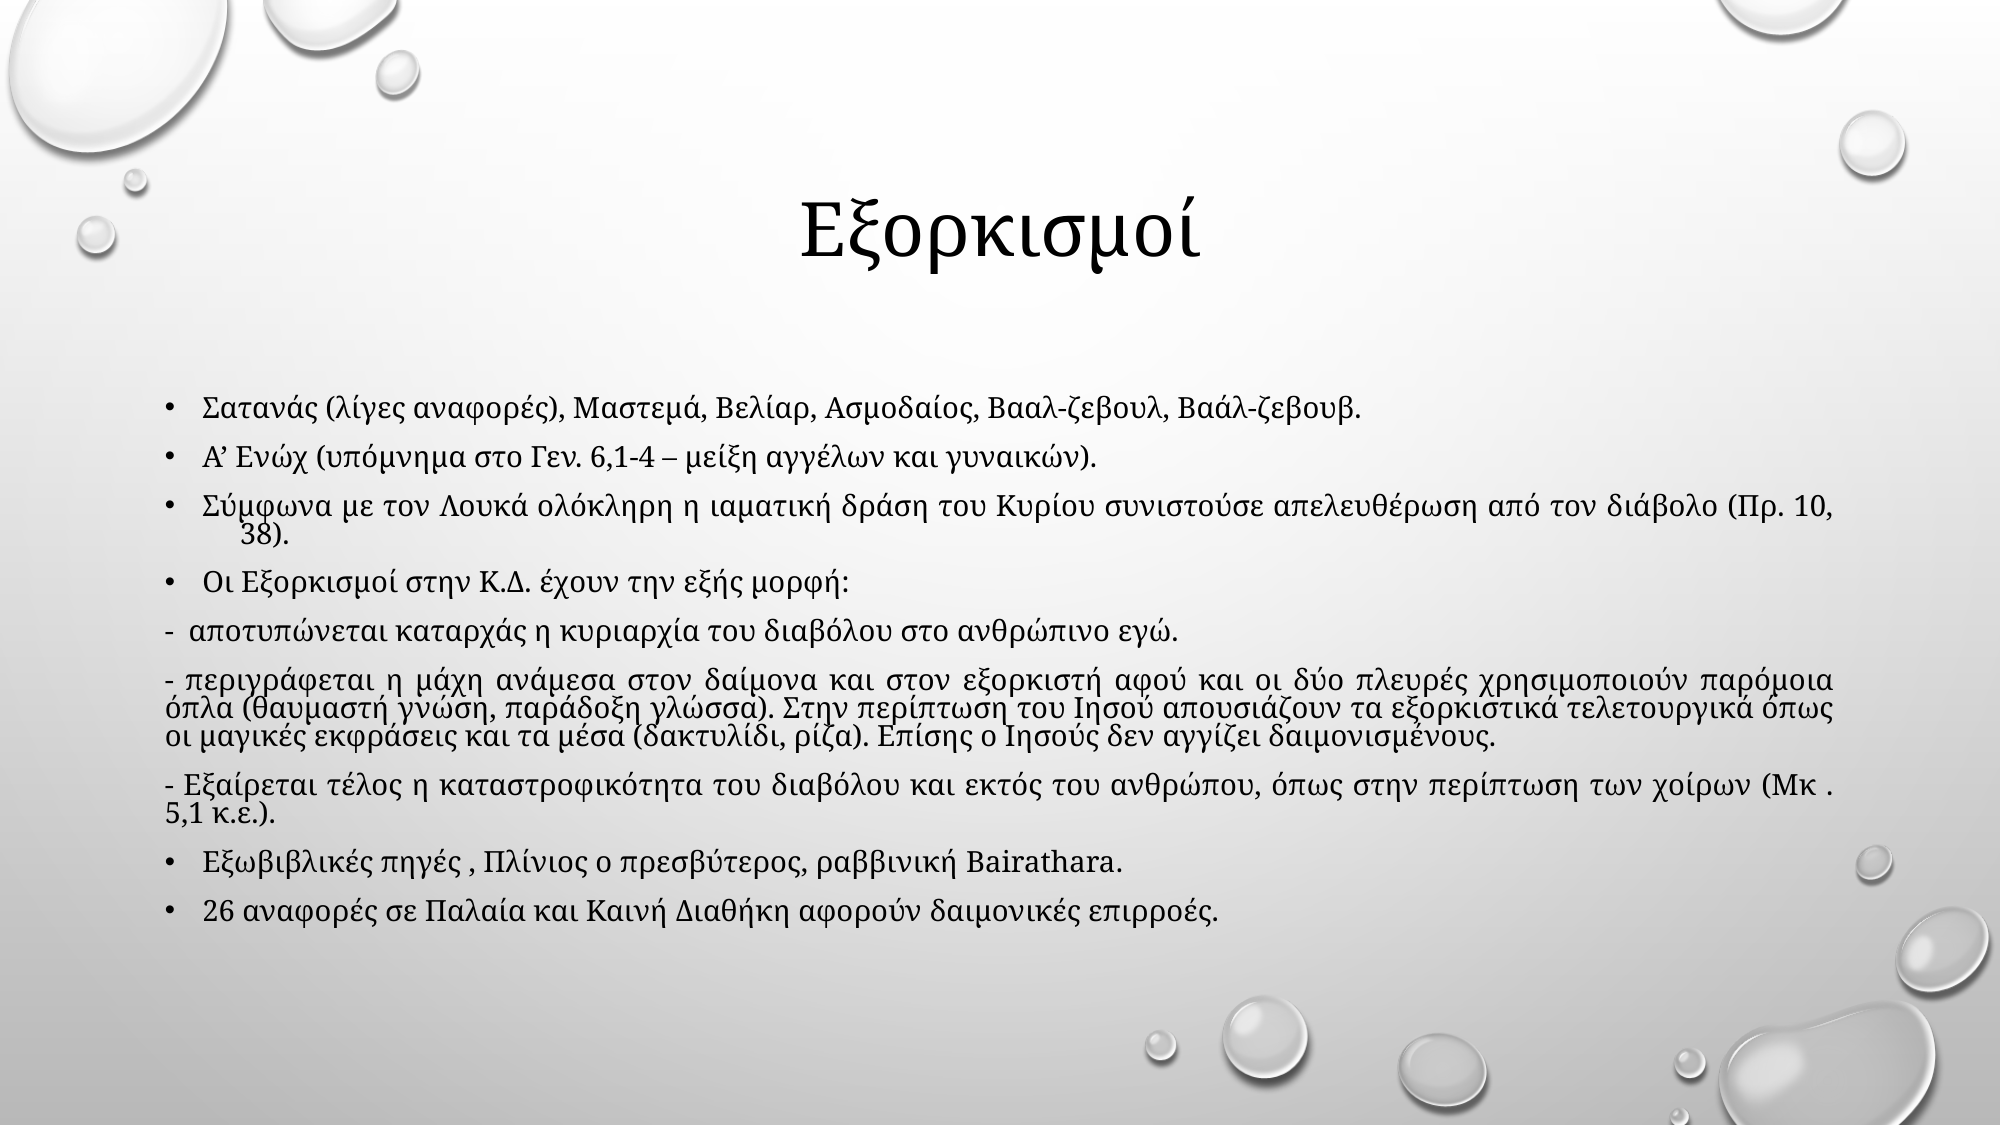

# Εξορκισμοί
Σατανάς (λίγες αναφορές), Μαστεμά, Βελίαρ, Ασμοδαίος, Βααλ-ζεβουλ, Βαάλ-ζεβουβ.
Α’ Ενώχ (υπόμνημα στο Γεν. 6,1-4 – μείξη αγγέλων και γυναικών).
Σύμφωνα με τον Λουκά ολόκληρη η ιαματική δράση του Κυρίου συνιστούσε απελευθέρωση από τον διάβολο (Πρ. 10, 38).
Οι Εξορκισμοί στην Κ.Δ. έχουν την εξής μορφή:
- αποτυπώνεται καταρχάς η κυριαρχία του διαβόλου στο ανθρώπινο εγώ.
- περιγράφεται η μάχη ανάμεσα στον δαίμονα και στον εξορκιστή αφού και οι δύο πλευρές χρησιμοποιούν παρόμοια όπλα (θαυμαστή γνώση, παράδοξη γλώσσα). Στην περίπτωση του Ιησού απουσιάζουν τα εξορκιστικά τελετουργικά όπως οι μαγικές εκφράσεις και τα μέσα (δακτυλίδι, ρίζα). Επίσης ο Ιησούς δεν αγγίζει δαιμονισμένους.
- Εξαίρεται τέλος η καταστροφικότητα του διαβόλου και εκτός του ανθρώπου, όπως στην περίπτωση των χοίρων (Μκ . 5,1 κ.ε.).
Εξωβιβλικές πηγές , Πλίνιος ο πρεσβύτερος, ραββινική Bairathara.
26 αναφορές σε Παλαία και Καινή Διαθήκη αφορούν δαιμονικές επιρροές.